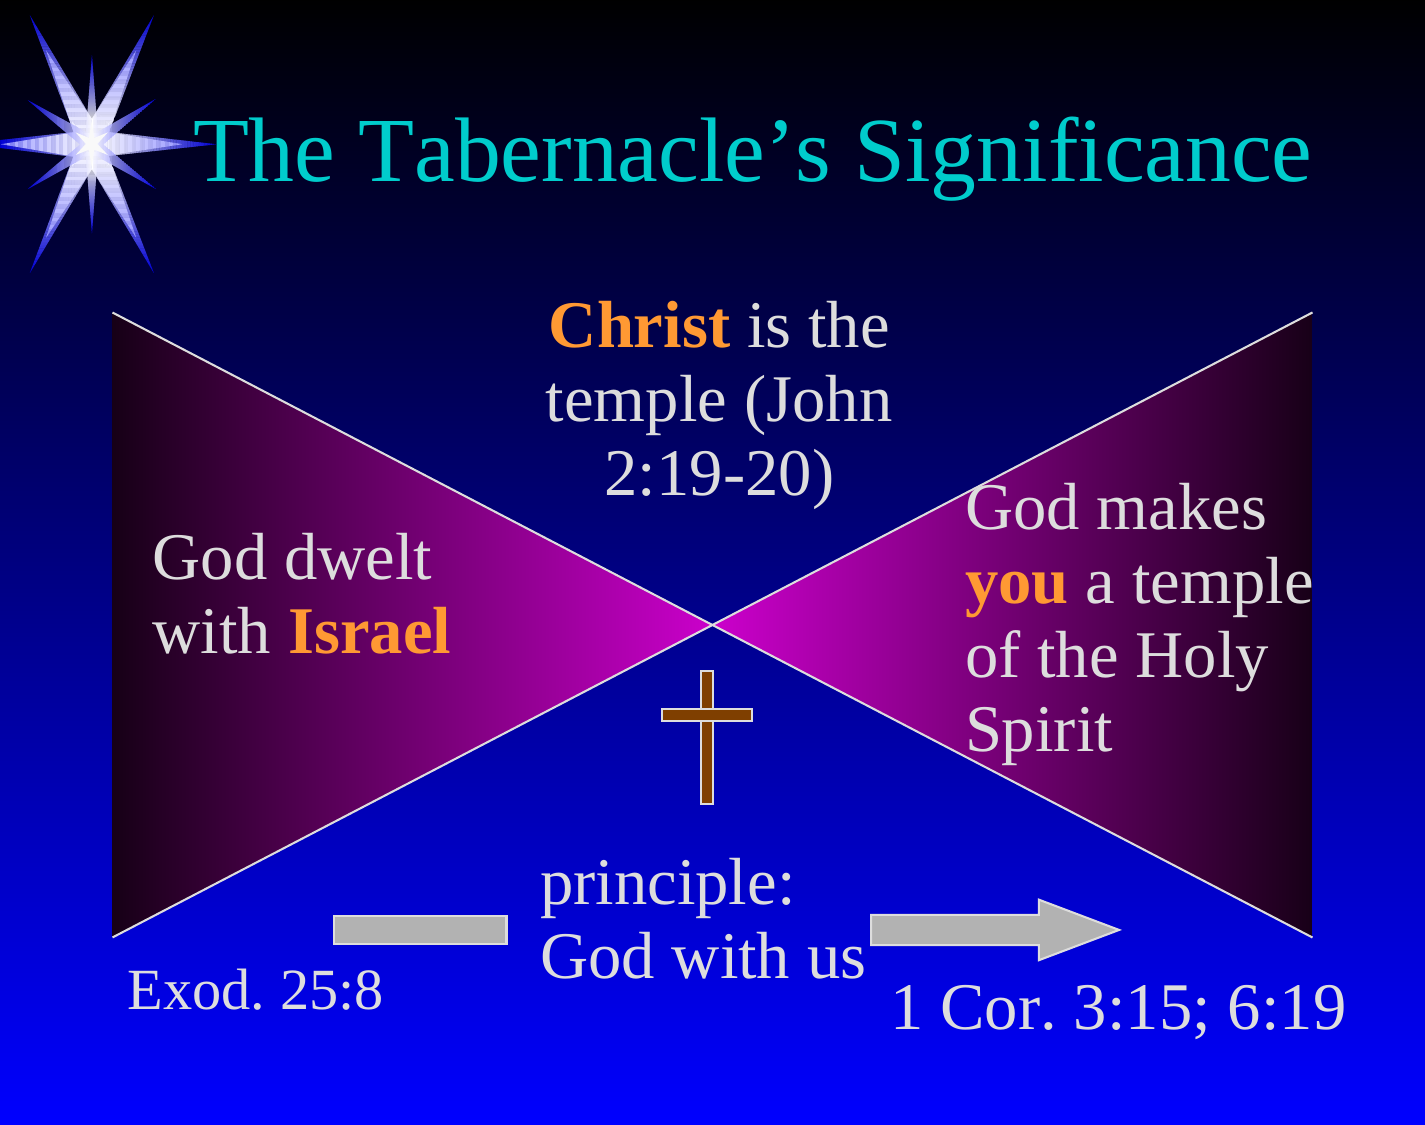

# The Tabernacle’s Significance
Christ is the temple (John 2:19-20)
God makes you a temple of the Holy Spirit
God dwelt with Israel
principle: God with us
Exod. 25:8
1 Cor. 3:15; 6:19